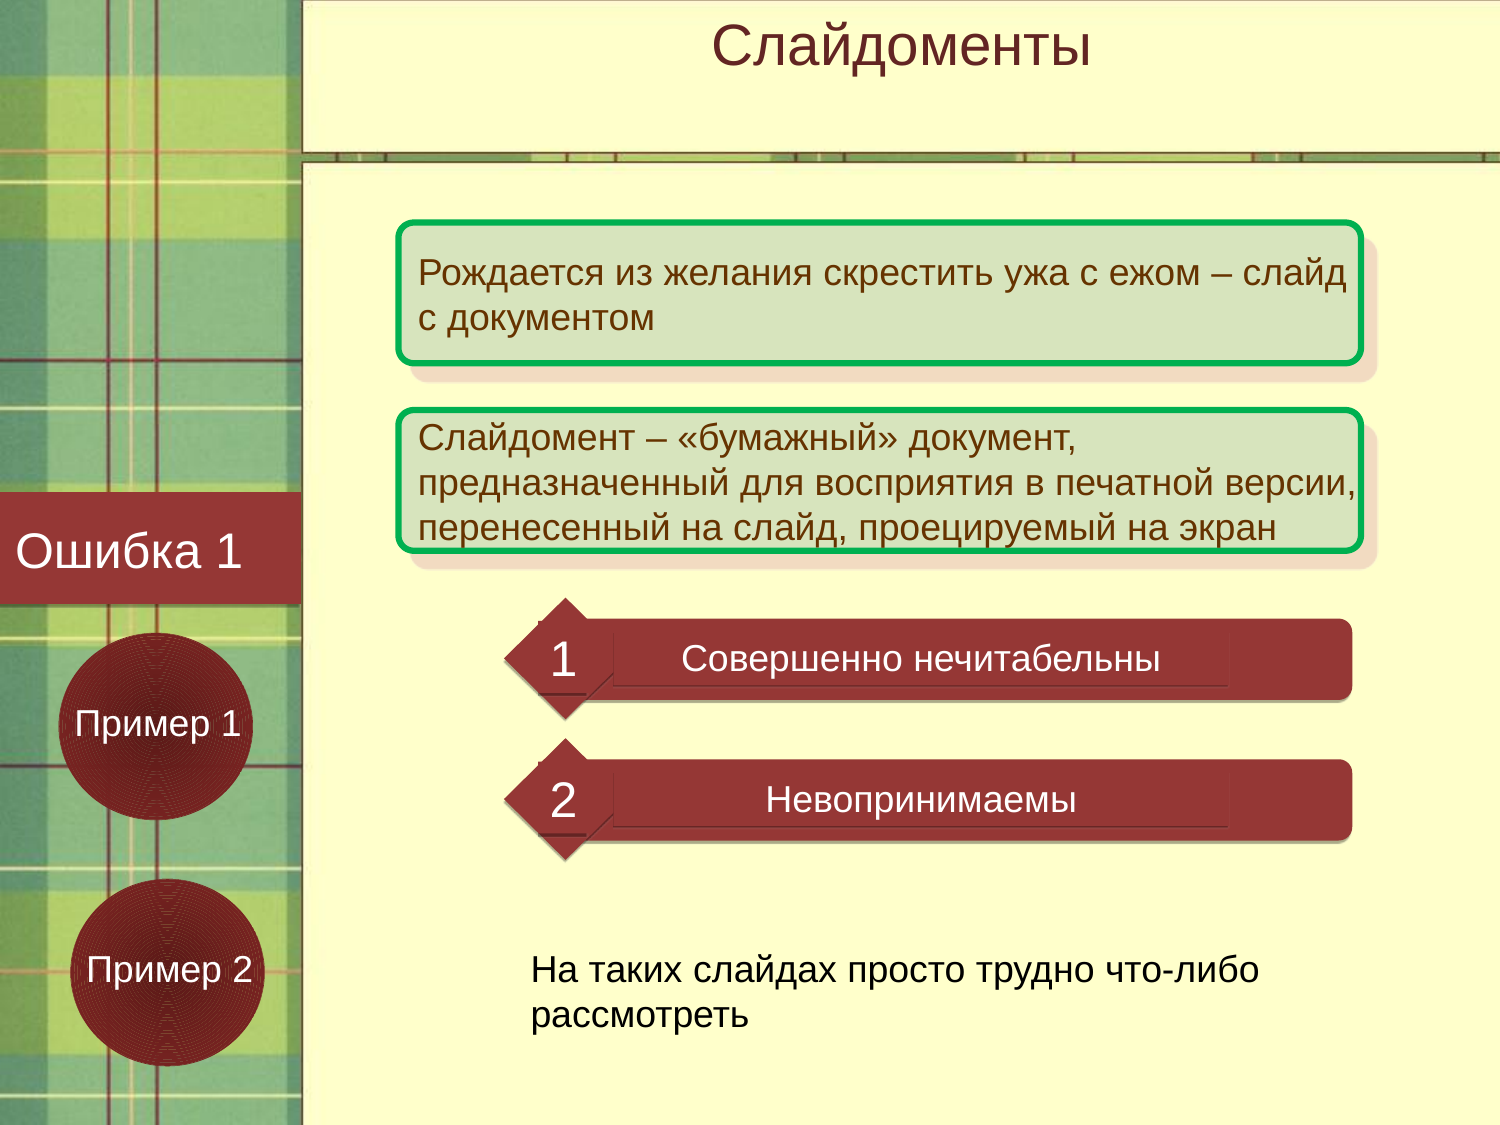

Слайдоменты
Рождается из желания скрестить ужа с ежом – слайд
с документом
Слайдомент – «бумажный» документ,
предназначенный для восприятия в печатной версии,
перенесенный на слайд, проецируемый на экран
Ошибка 1
1
Совершенно нечитабельны
Пример 1
2
Невопринимаемы
Пример 2
На таких слайдах просто трудно что-либо рассмотреть